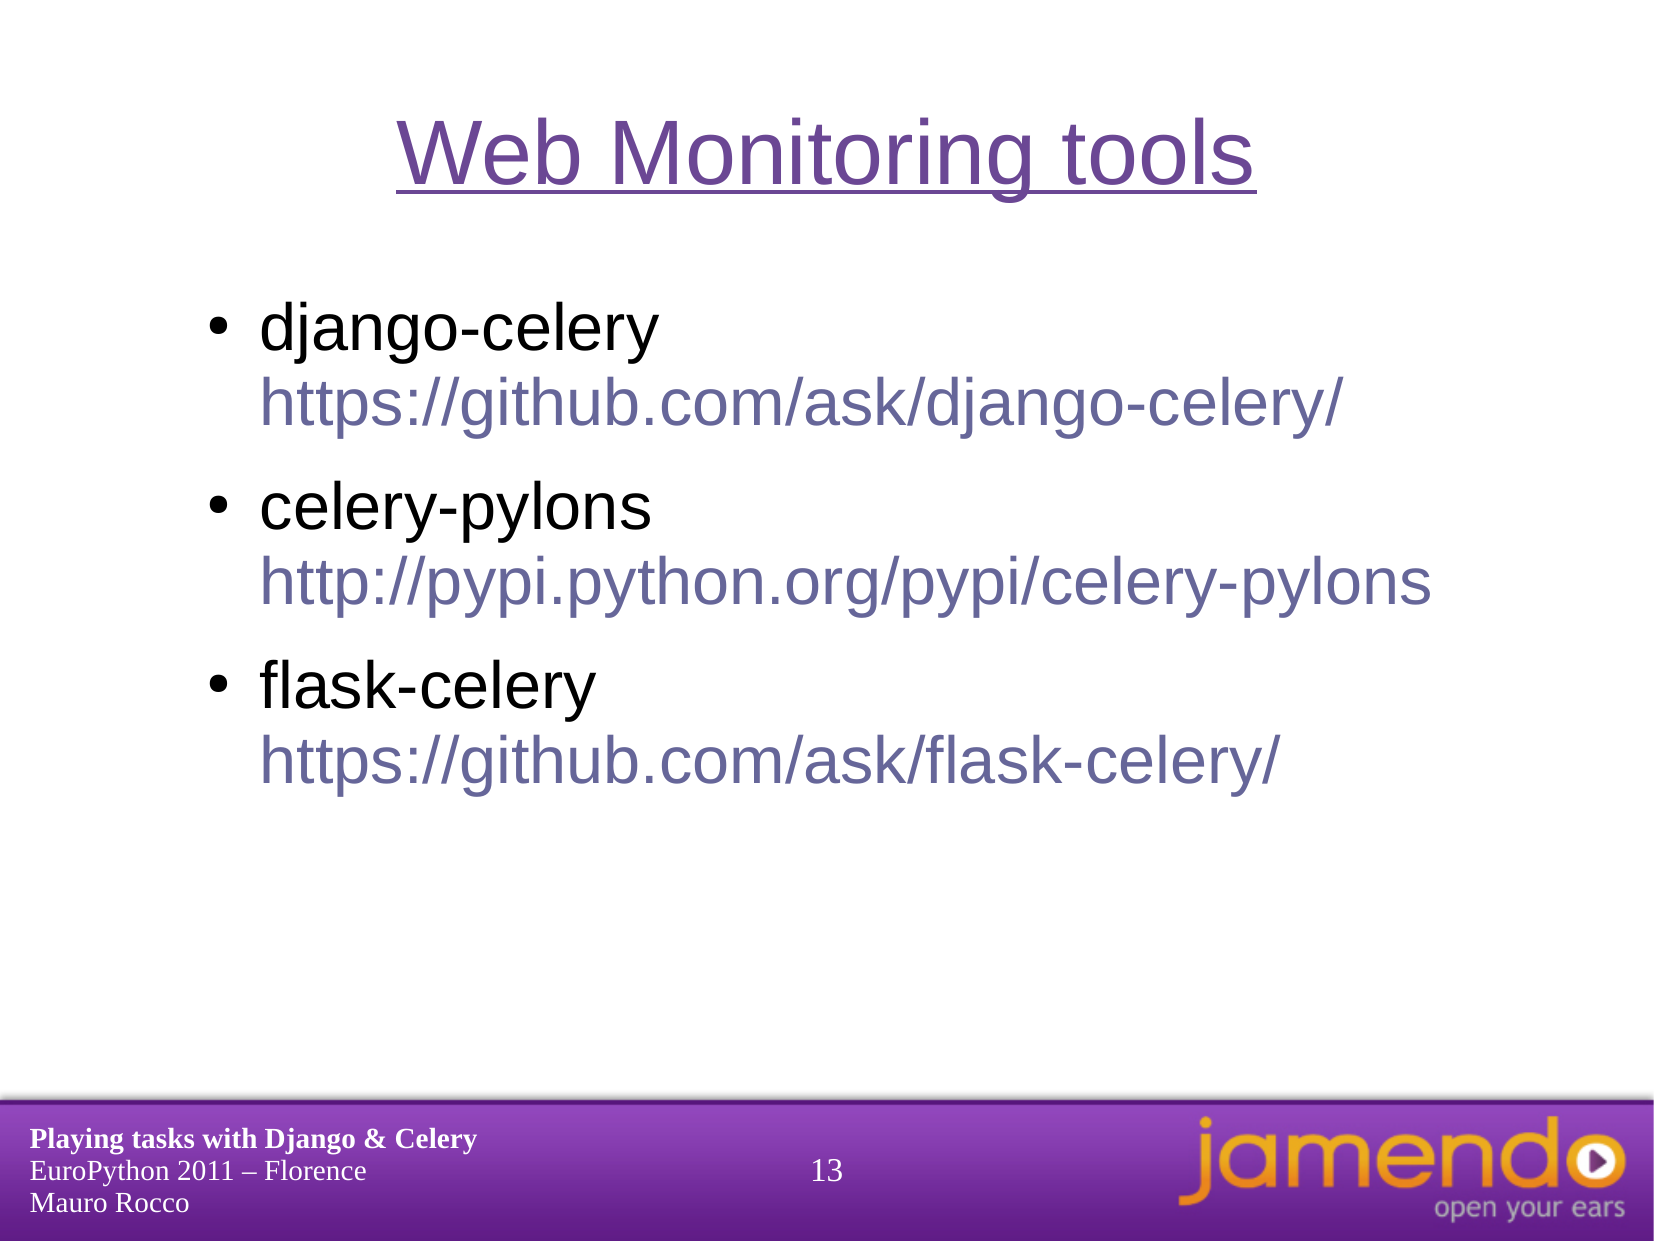

# Web Monitoring tools
django-celery
https://github.com/ask/django-celery/
celery-pylons
http://pypi.python.org/pypi/celery-pylons
flask-celery
https://github.com/ask/flask-celery/
13